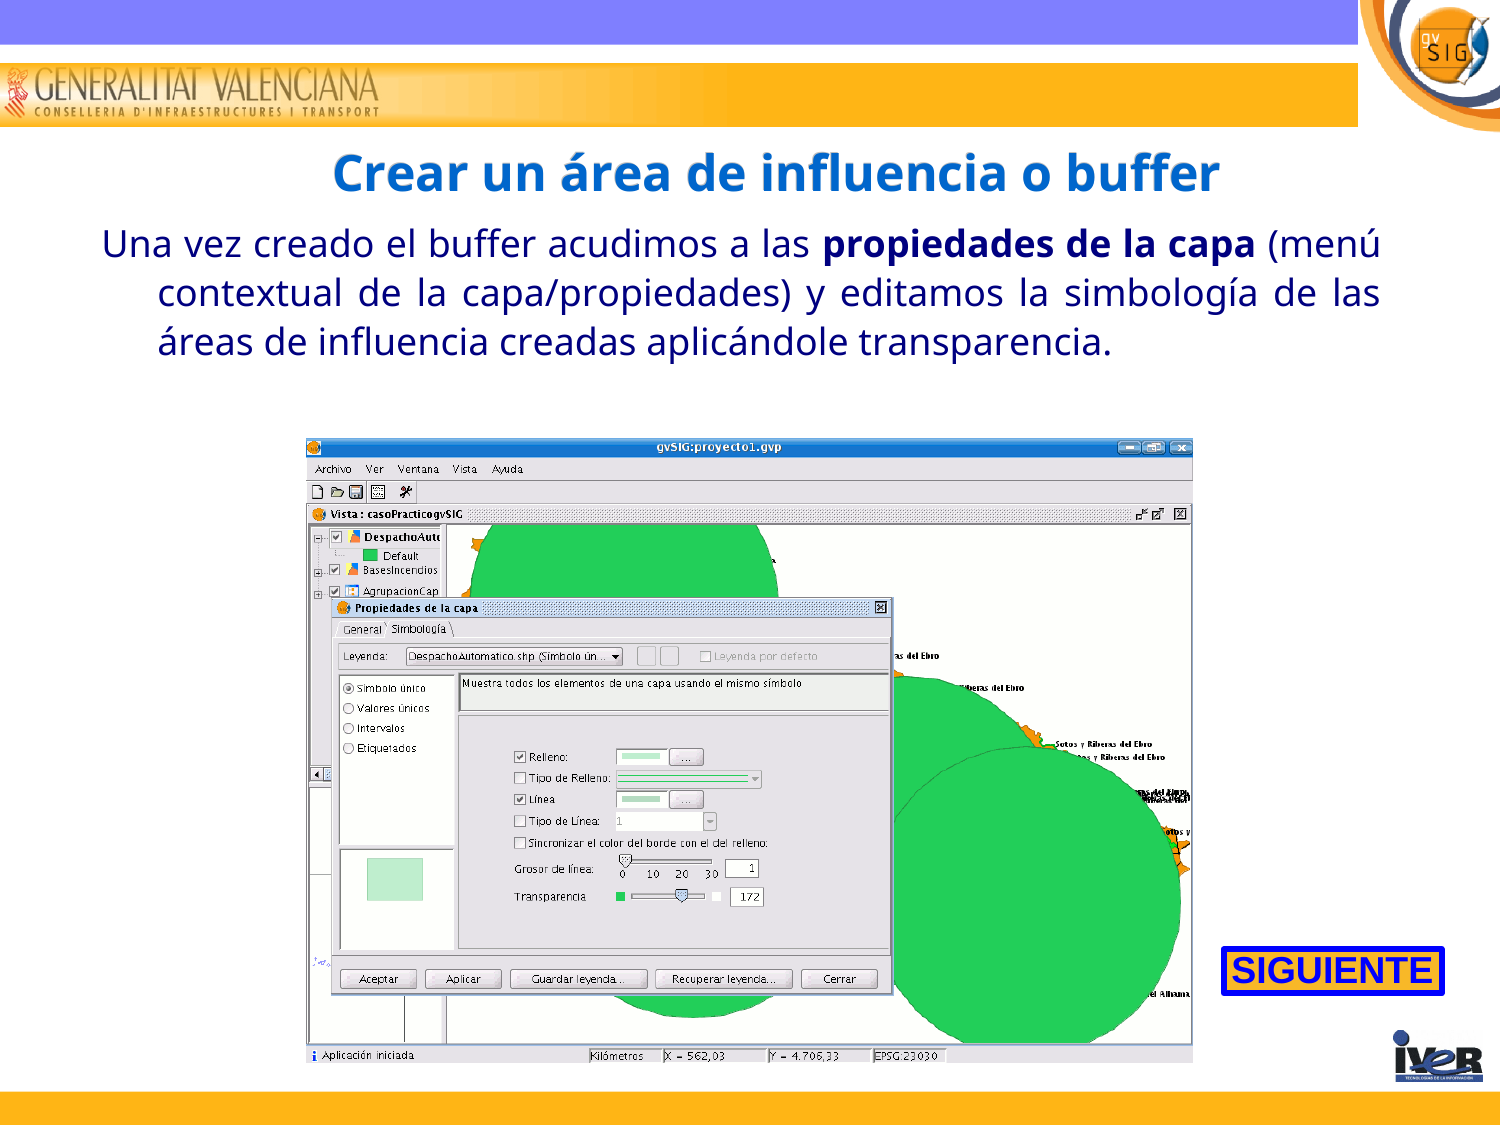

# Crear un área de influencia o buffer
Una vez creado el buffer acudimos a las propiedades de la capa (menú contextual de la capa/propiedades) y editamos la simbología de las áreas de influencia creadas aplicándole transparencia.
SIGUIENTE